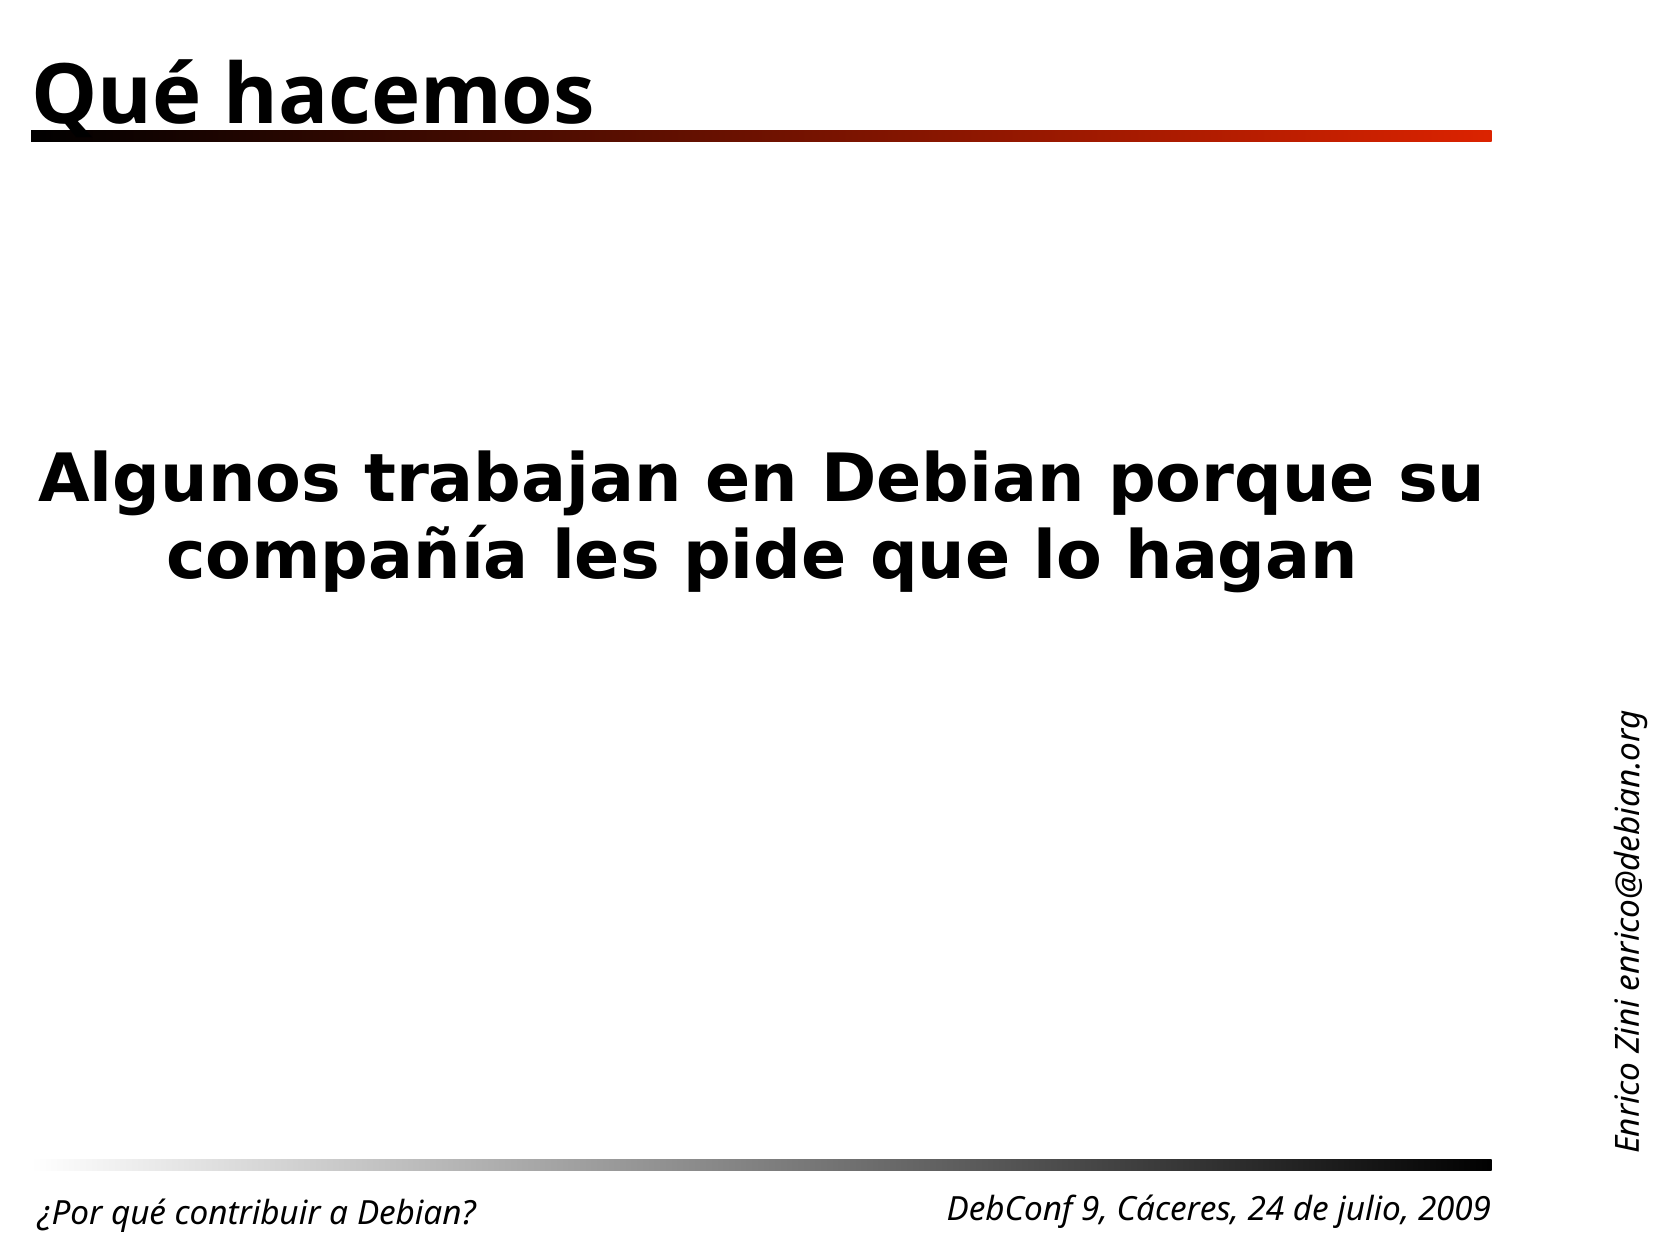

Qué hacemos
Algunos trabajan en Debian porque su compañía les pide que lo hagan